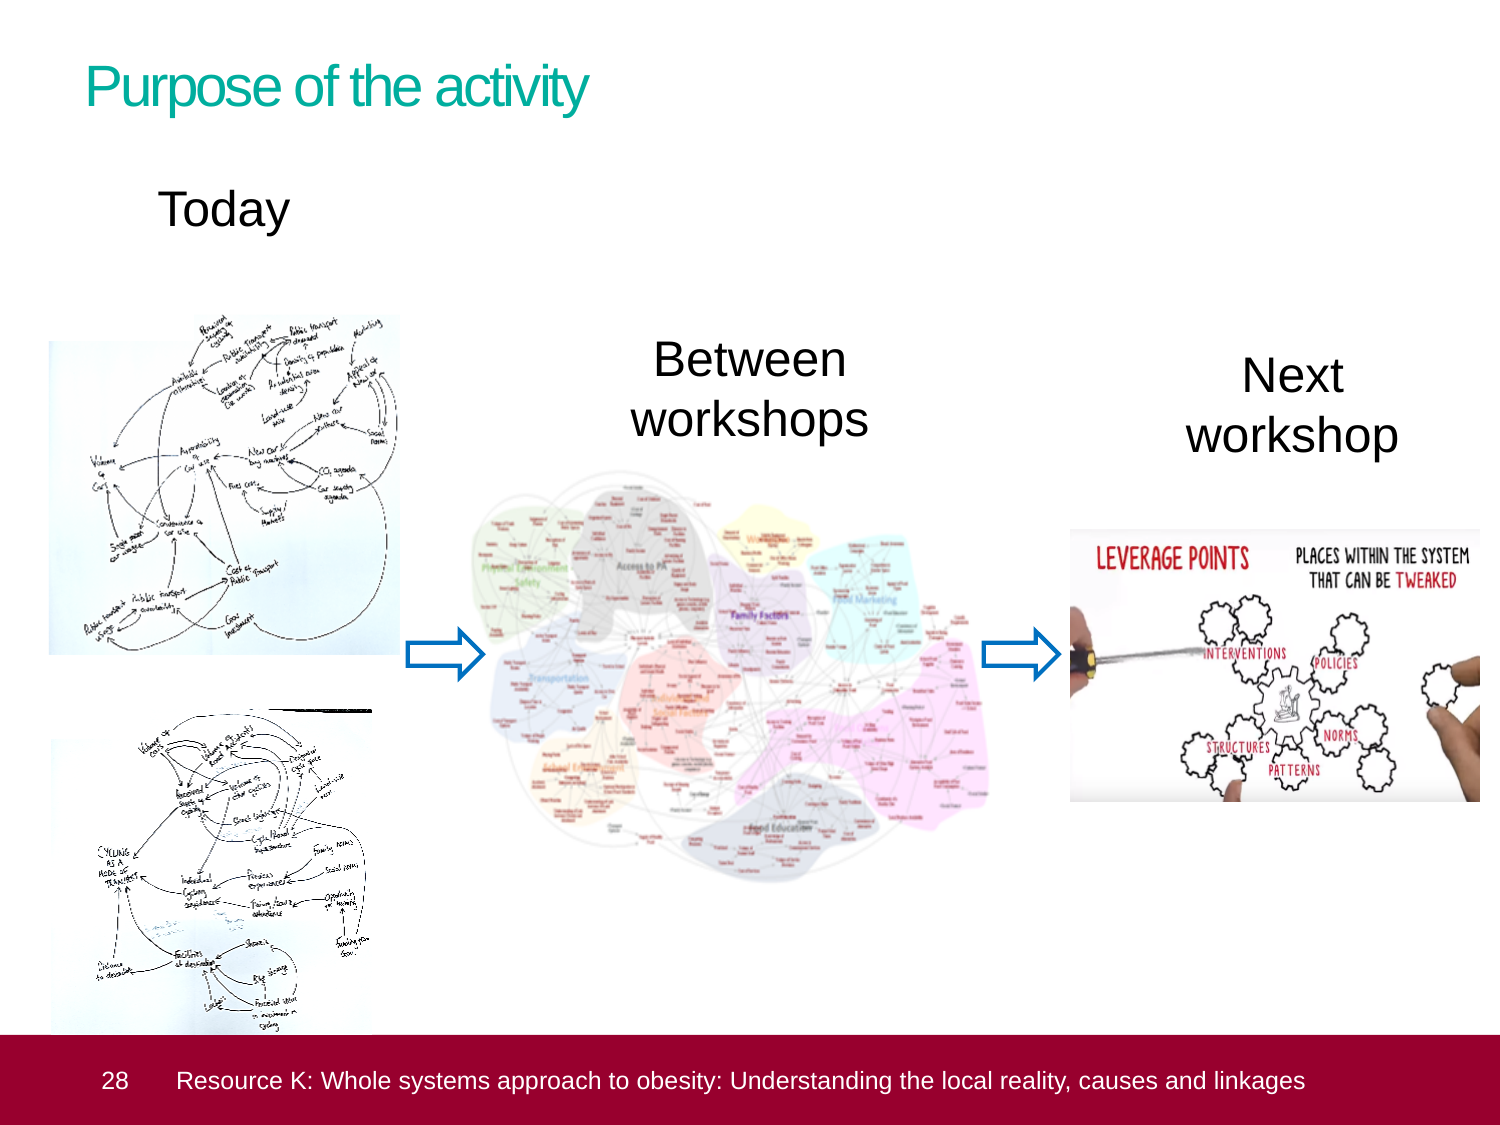

# Purpose of the activity
Today
[insert image]
Between workshops
Next workshop
 27
Resource K: Whole systems approach to obesity: Understanding the local reality, causes and linkages